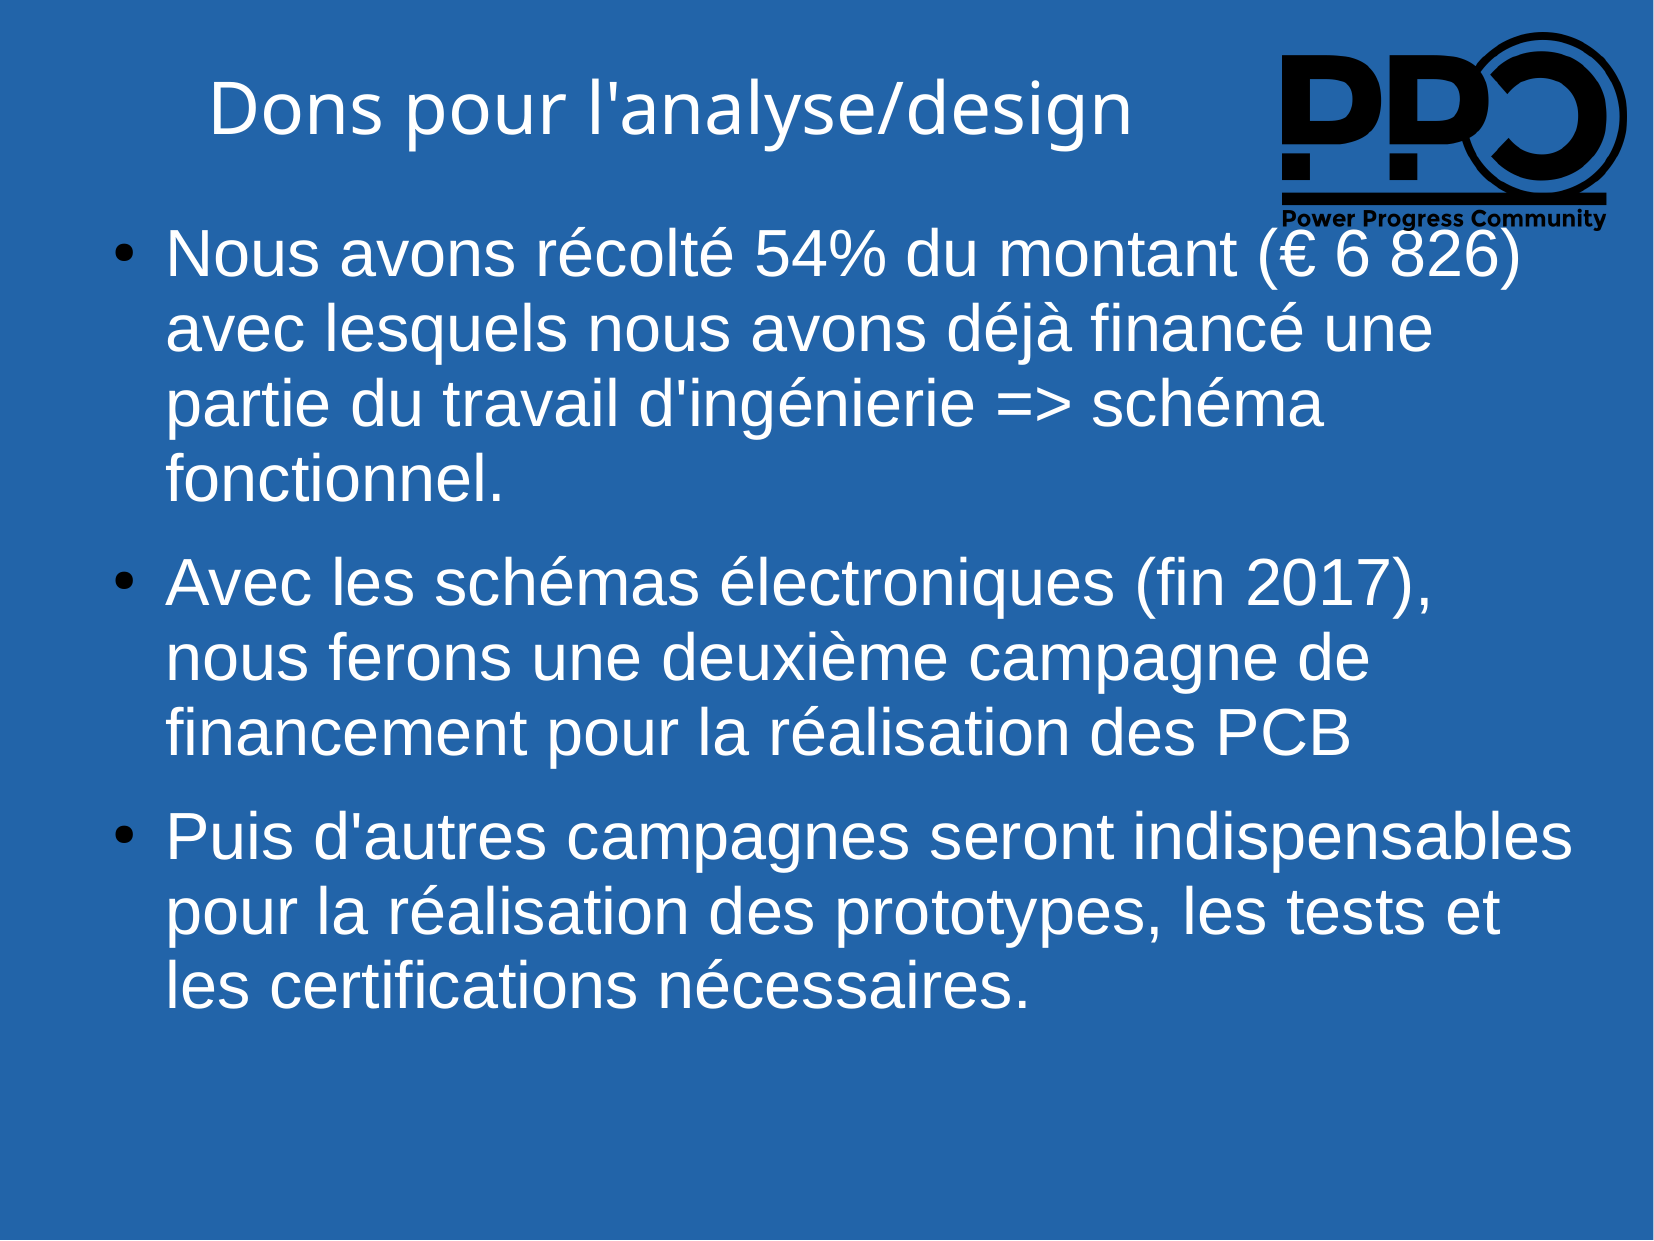

# Dons pour l'analyse/design
Nous avons récolté 54% du montant (€ 6 826) avec lesquels nous avons déjà financé une partie du travail d'ingénierie => schéma fonctionnel.
Avec les schémas électroniques (fin 2017), nous ferons une deuxième campagne de financement pour la réalisation des PCB
Puis d'autres campagnes seront indispensables pour la réalisation des prototypes, les tests et les certifications nécessaires.